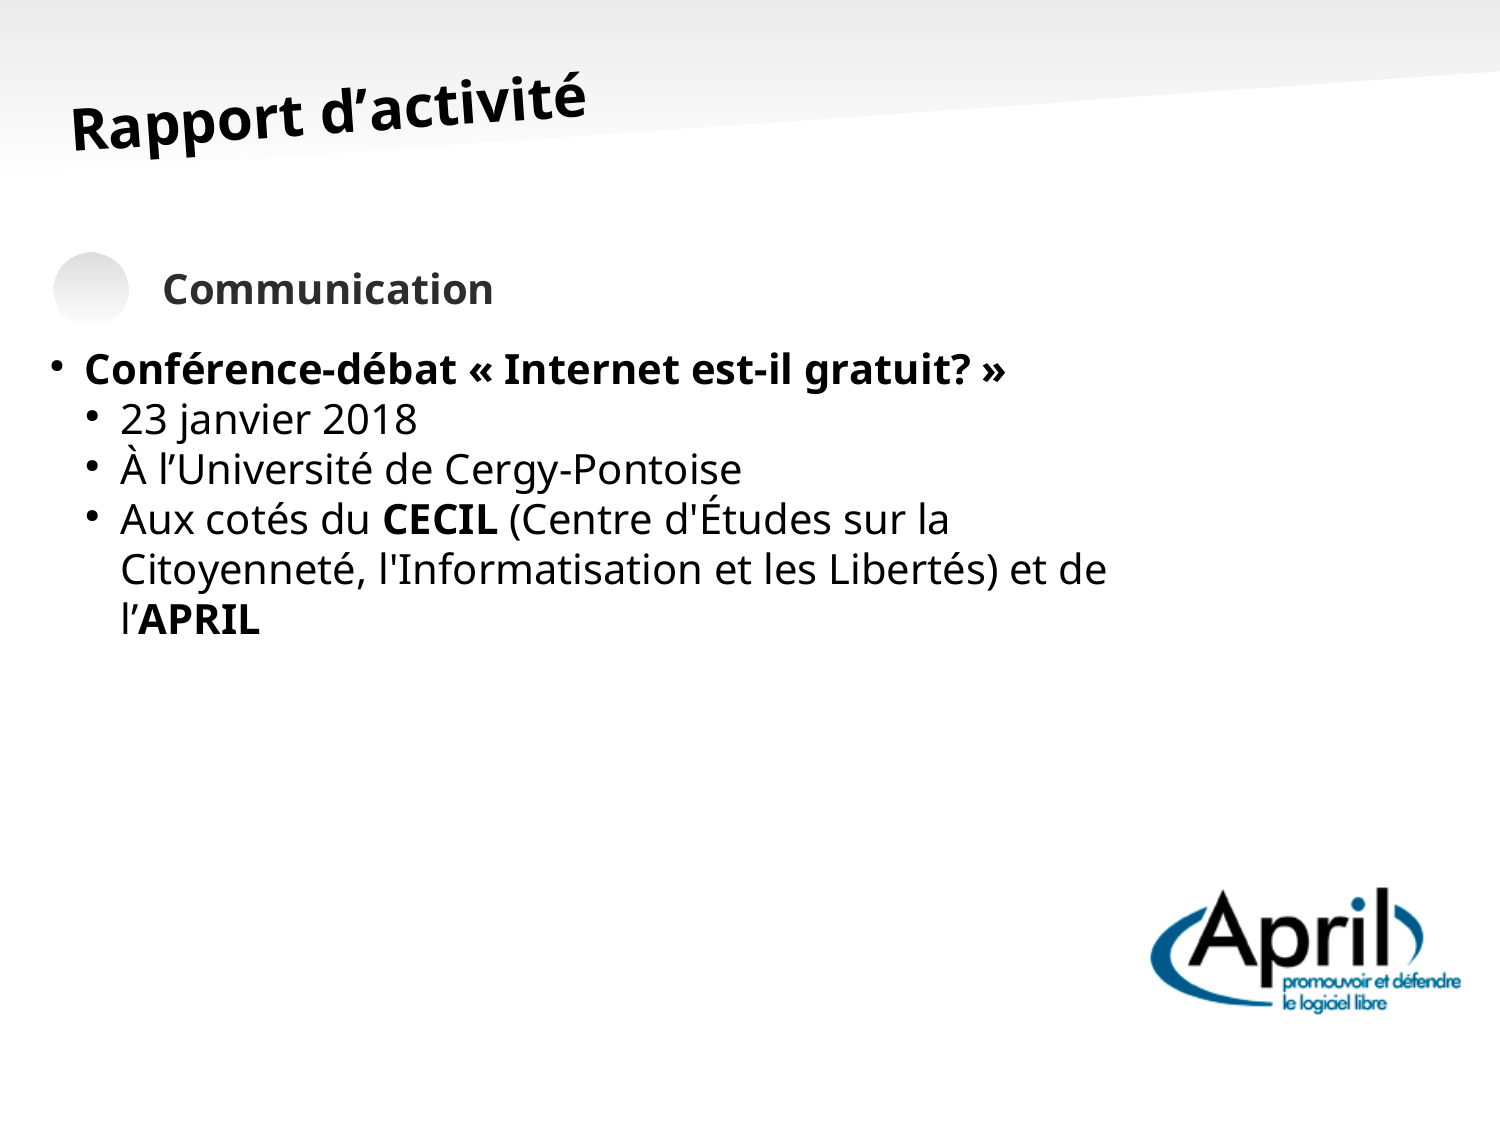

Rapport d’activité
Communication
Conférence-débat « Internet est-il gratuit? »
23 janvier 2018
À l’Université de Cergy-Pontoise
Aux cotés du CECIL (Centre d'Études sur la Citoyenneté, l'Informatisation et les Libertés) et de l’APRIL
5